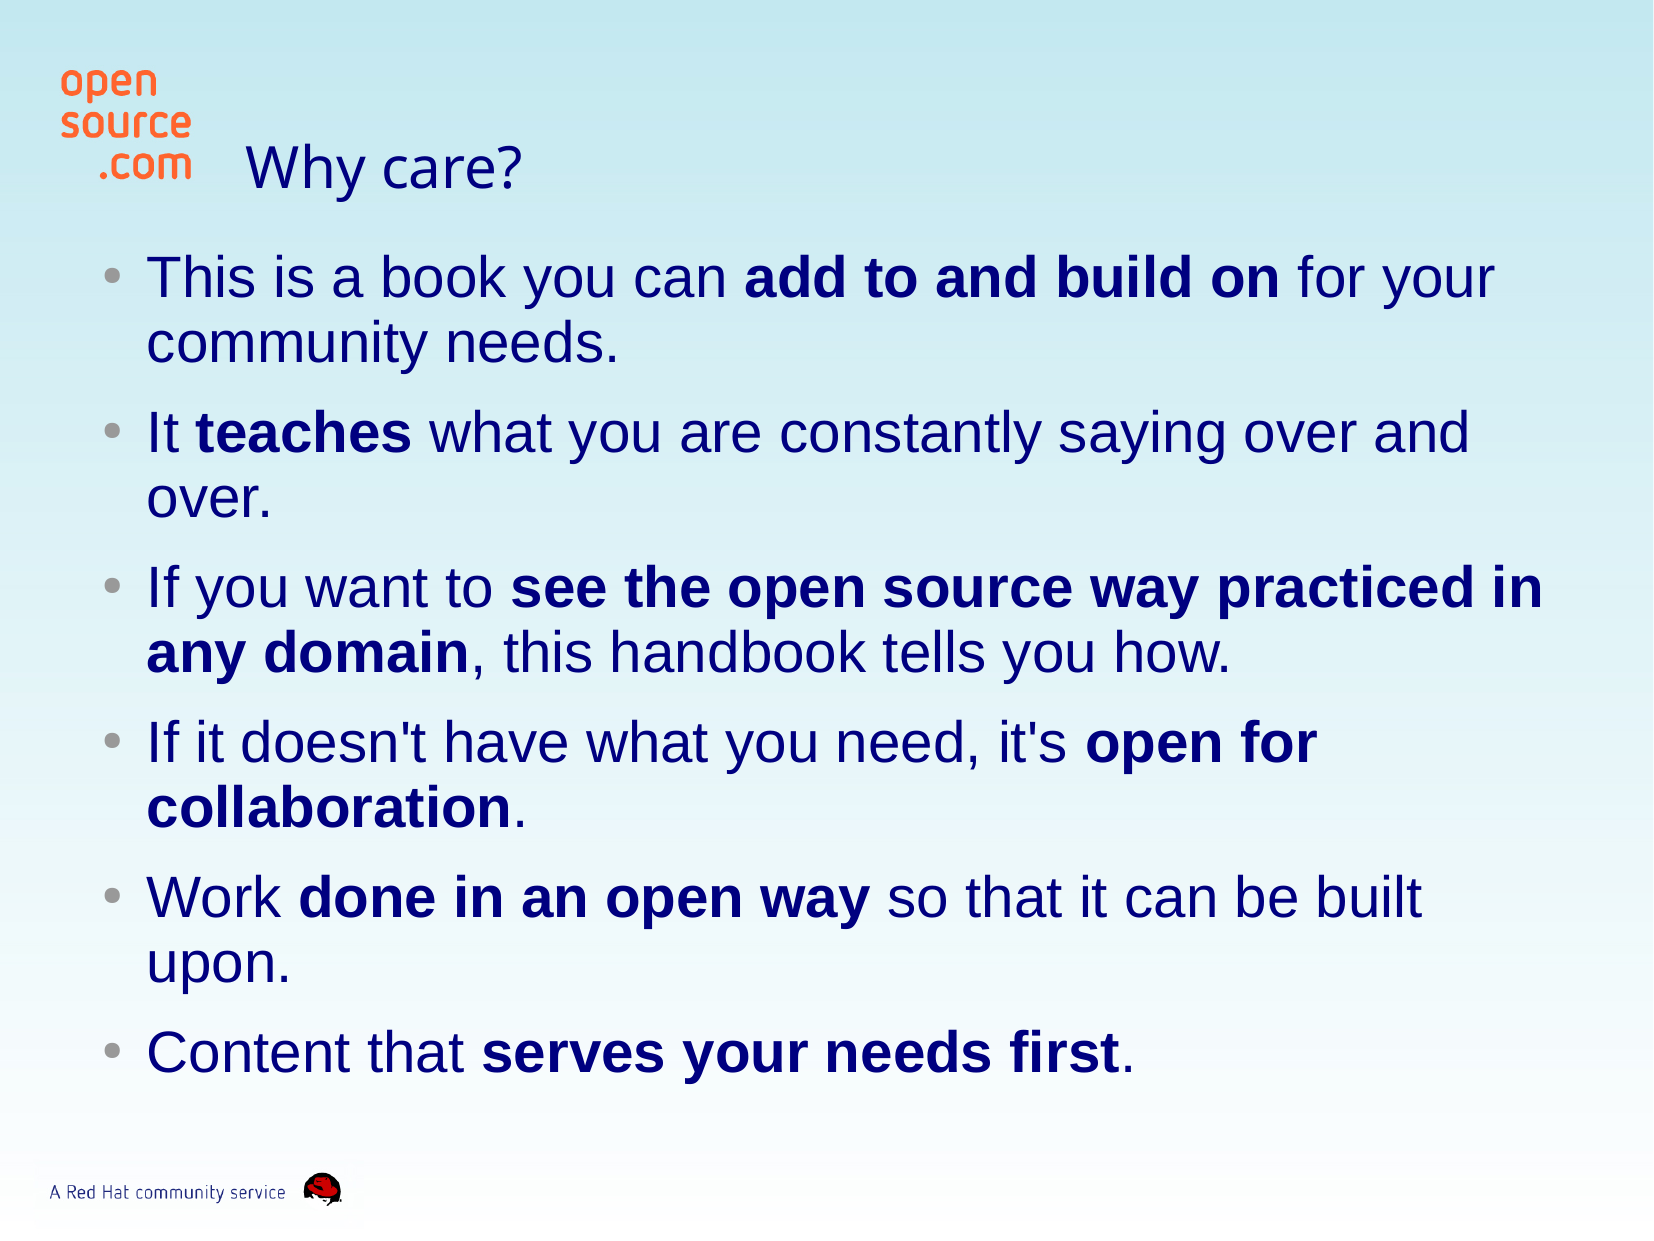

#
Why care?
This is a book you can add to and build on for your community needs.
It teaches what you are constantly saying over and over.
If you want to see the open source way practiced in any domain, this handbook tells you how.
If it doesn't have what you need, it's open for collaboration.
Work done in an open way so that it can be built upon.
Content that serves your needs first.